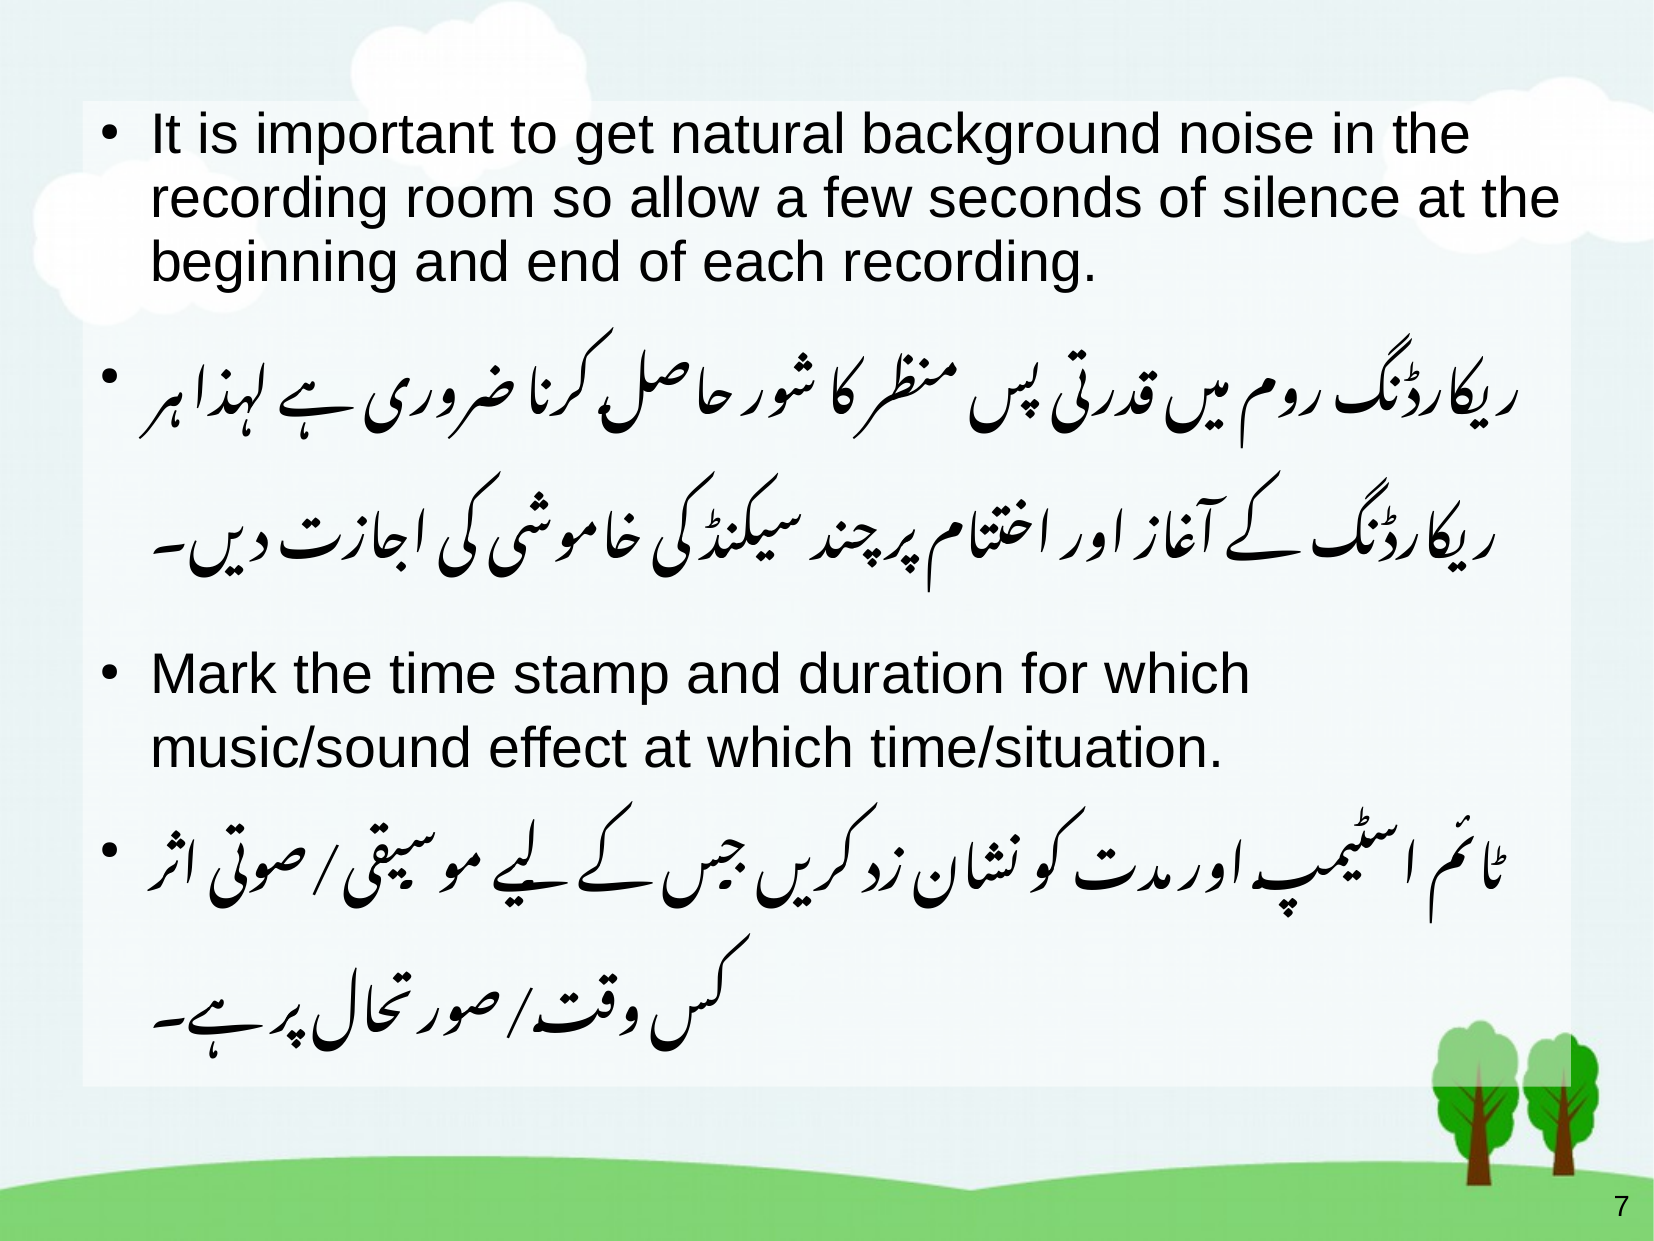

# It is important to get natural background noise in the recording room so allow a few seconds of silence at the beginning and end of each recording.
ریکارڈنگ روم میں قدرتی پس منظر کا شور حاصل کرنا ضروری ہے لہذا ہر ریکارڈنگ کے آغاز اور اختتام پر چند سیکنڈ کی خاموشی کی اجازت دیں۔
Mark the time stamp and duration for which music/sound effect at which time/situation.
ٹائم اسٹیمپ اور مدت کو نشان زد کریں جس کے لیے موسیقی/صوتی اثر کس وقت/صورتحال پر ہے۔
7